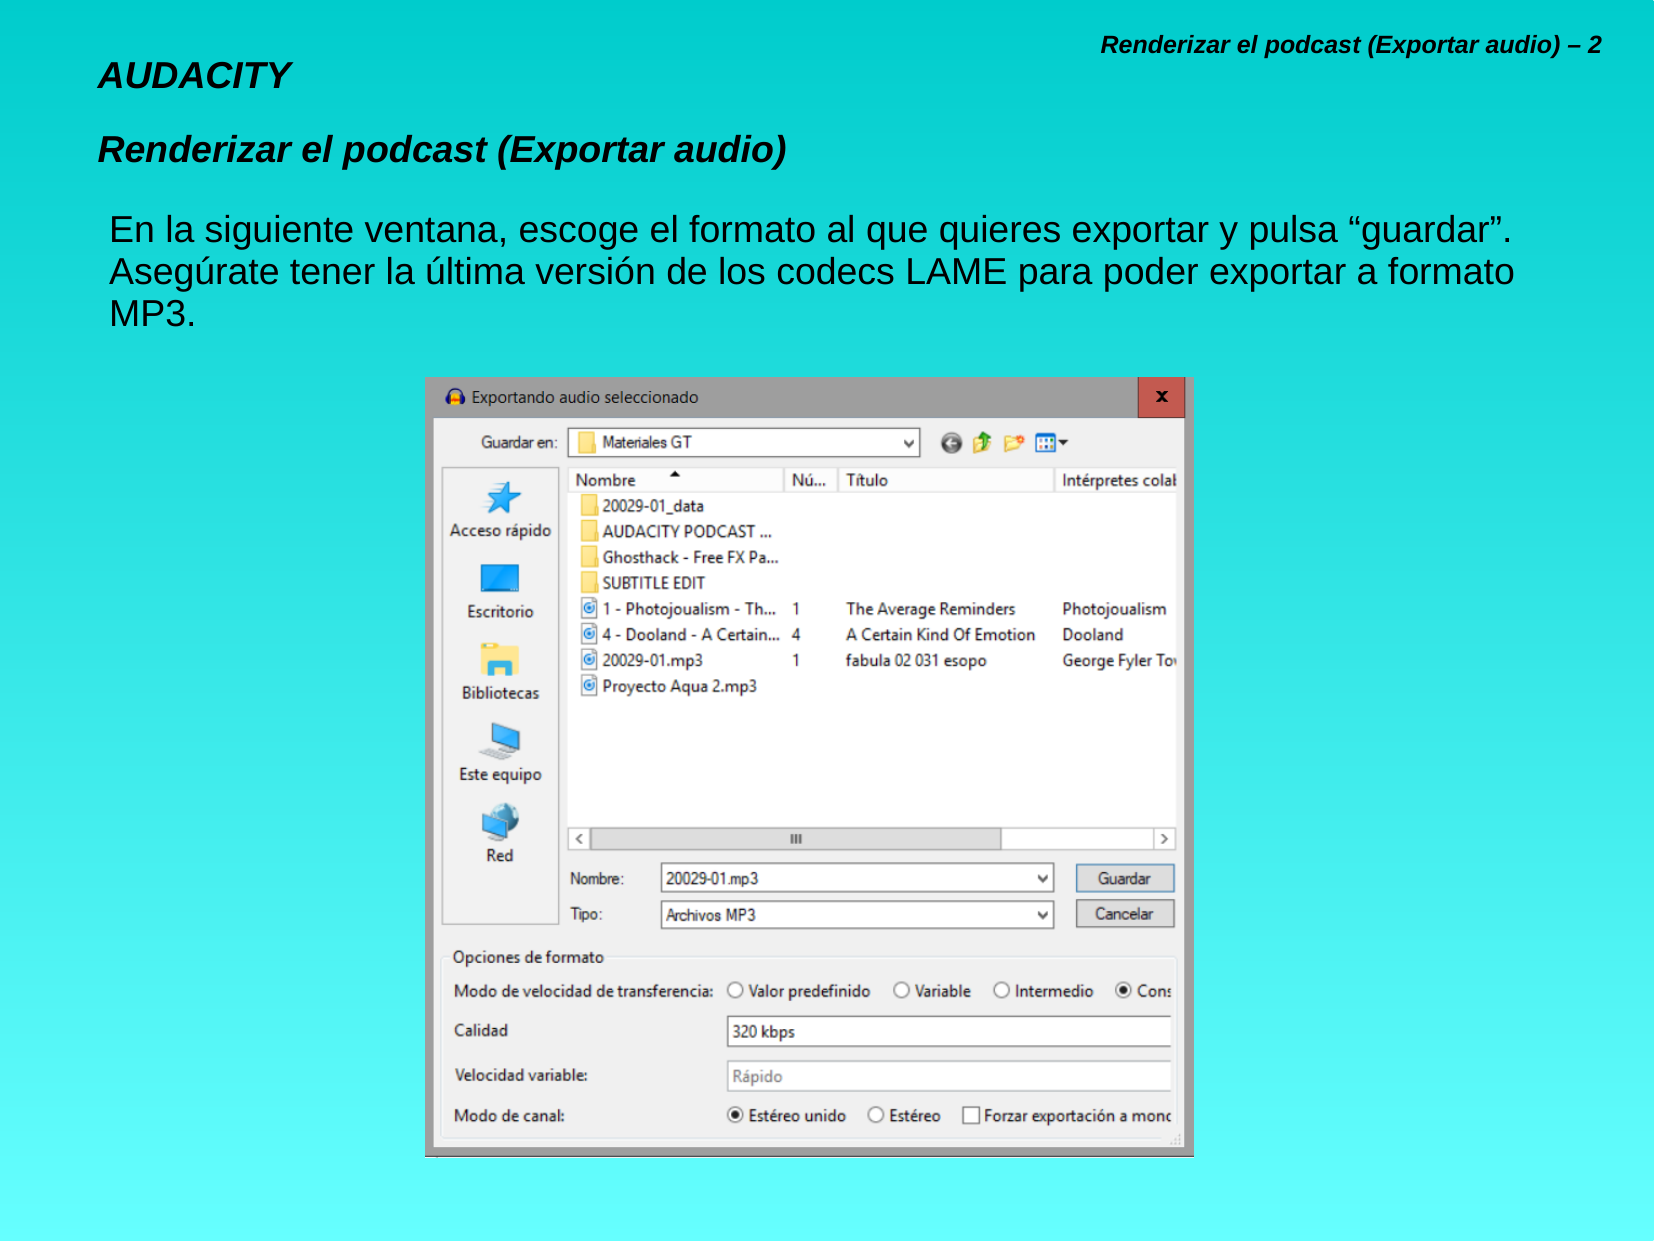

Renderizar el podcast (Exportar audio) – 2
AUDACITY
Renderizar el podcast (Exportar audio)
En la siguiente ventana, escoge el formato al que quieres exportar y pulsa “guardar”. Asegúrate tener la última versión de los codecs LAME para poder exportar a formato MP3.